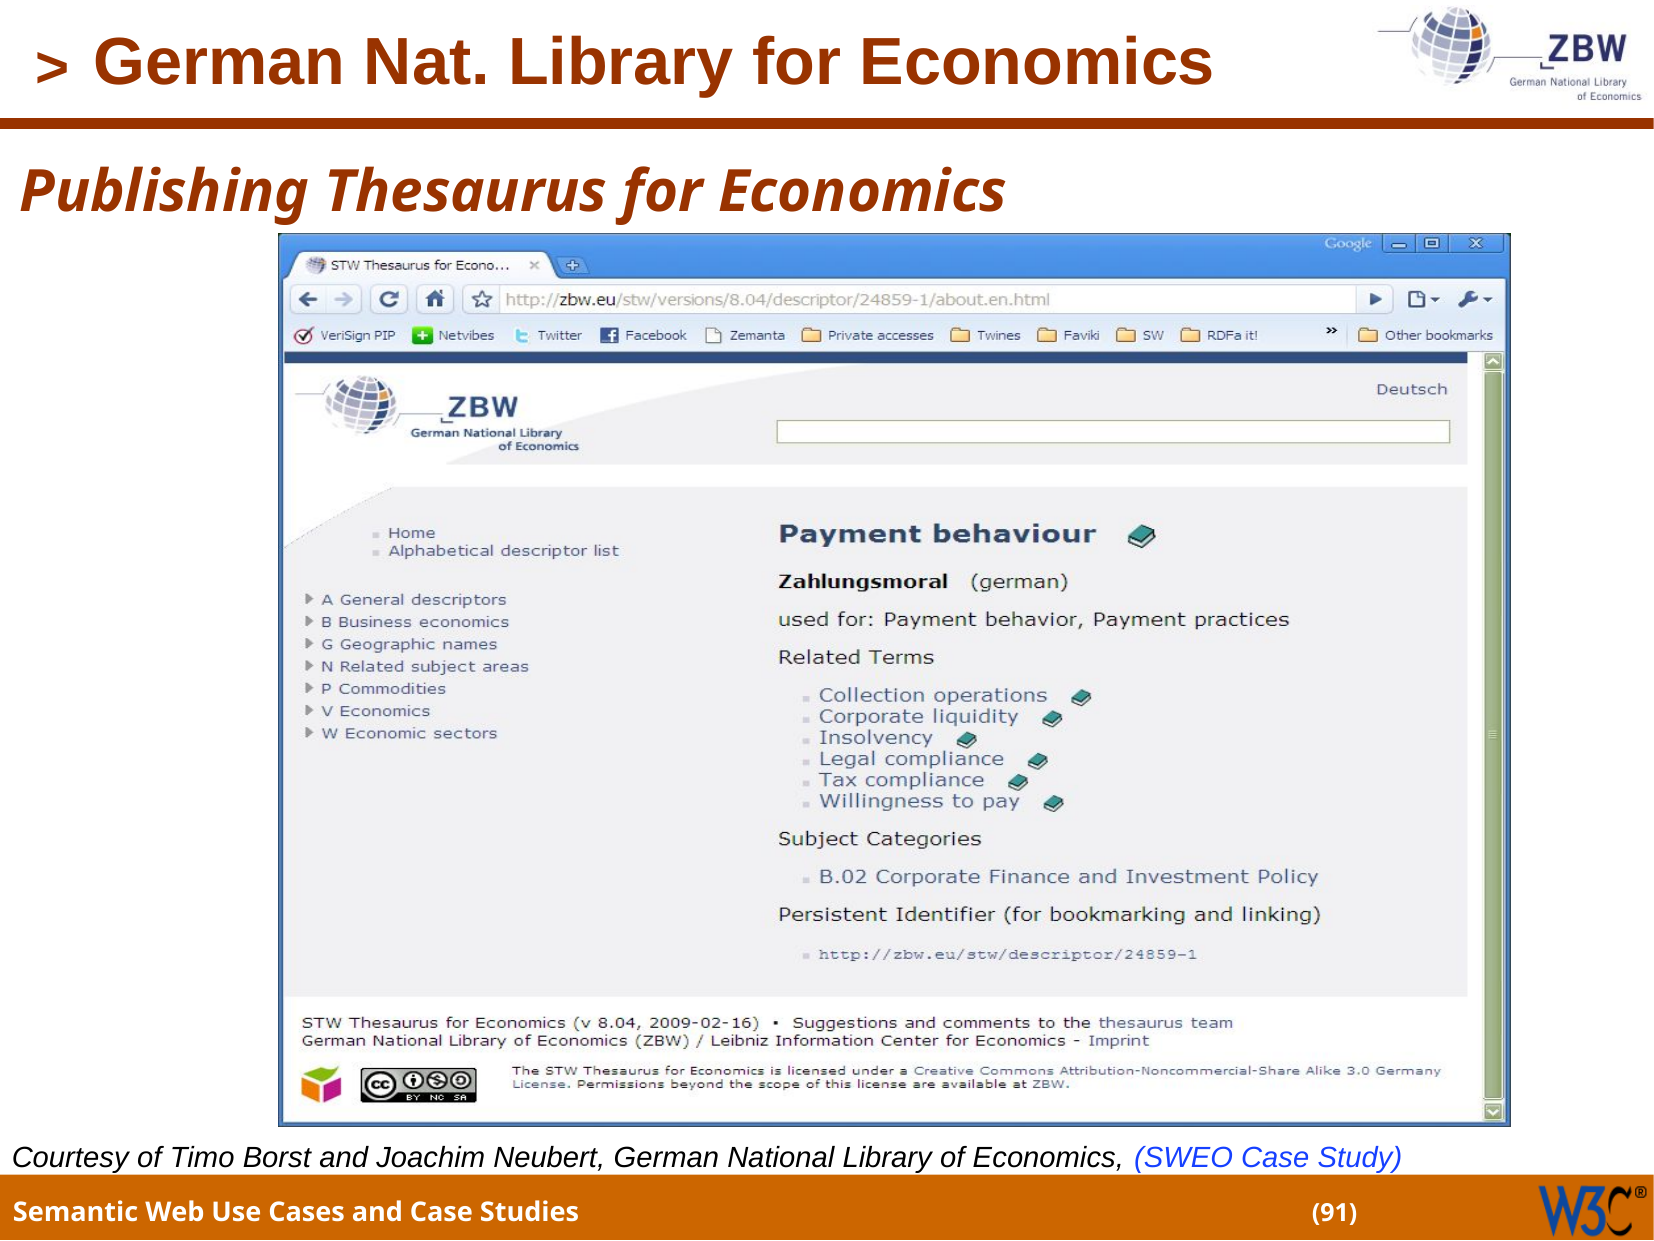

# German Nat. Library for Economics
Publishing Thesaurus for Economics
Courtesy of Timo Borst and Joachim Neubert, German National Library of Economics, (SWEO Case Study)